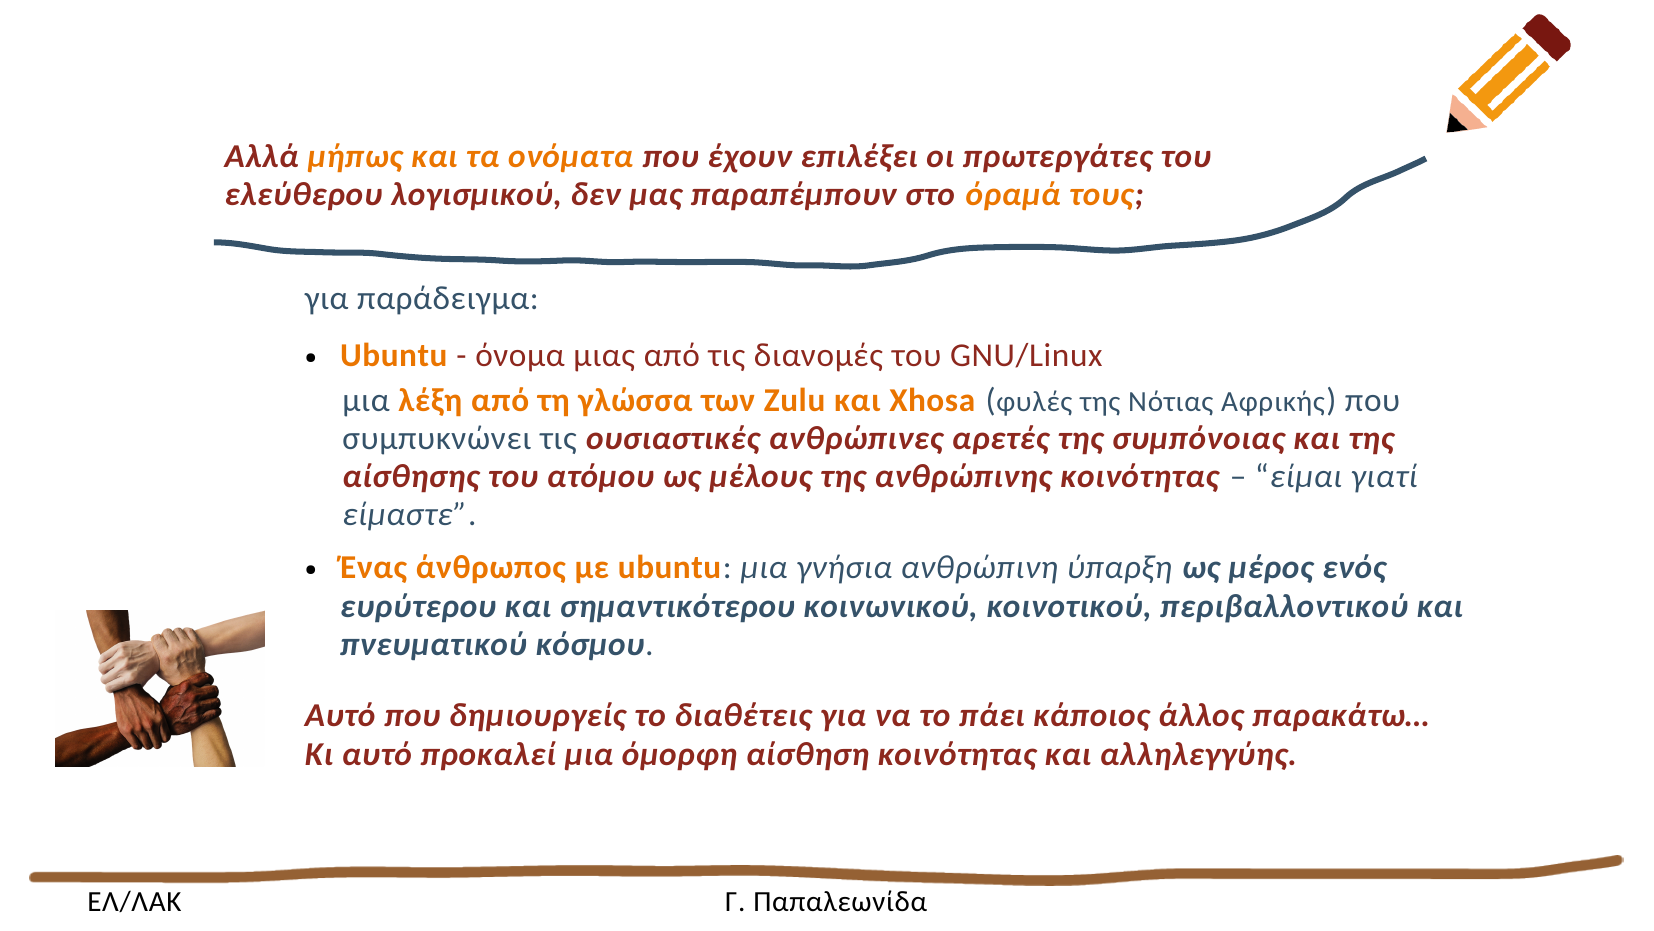

Αλλά μήπως και τα ονόματα που έχουν επιλέξει οι πρωτεργάτες του ελεύθερου λογισμικού, δεν μας παραπέμπουν στο όραμά τους;
για παράδειγμα:
Ubuntu - όνομα μιας από τις διανομές του GNU/Linux
μια λέξη από τη γλώσσα των Ζulu και Χhosa (φυλές της Νότιας Αφρικής) που συμπυκνώνει τις ουσιαστικές ανθρώπινες αρετές της συμπόνοιας και της αίσθησης του ατόμου ως μέλους της ανθρώπινης κοινότητας – “είμαι γιατί είμαστε”.
Ένας άνθρωπος με ubuntu: μια γνήσια ανθρώπινη ύπαρξη ως μέρος ενός ευρύτερου και σημαντικότερου κοινωνικού, κοινοτικού, περιβαλλοντικού και πνευματικού κόσμου.
Αυτό που δημιουργείς το διαθέτεις για να το πάει κάποιος άλλος παρακάτω…
Κι αυτό προκαλεί μια όμορφη αίσθηση κοινότητας και αλληλεγγύης.
Γ. Παπαλεωνίδα
ΕΛ/ΛΑΚ